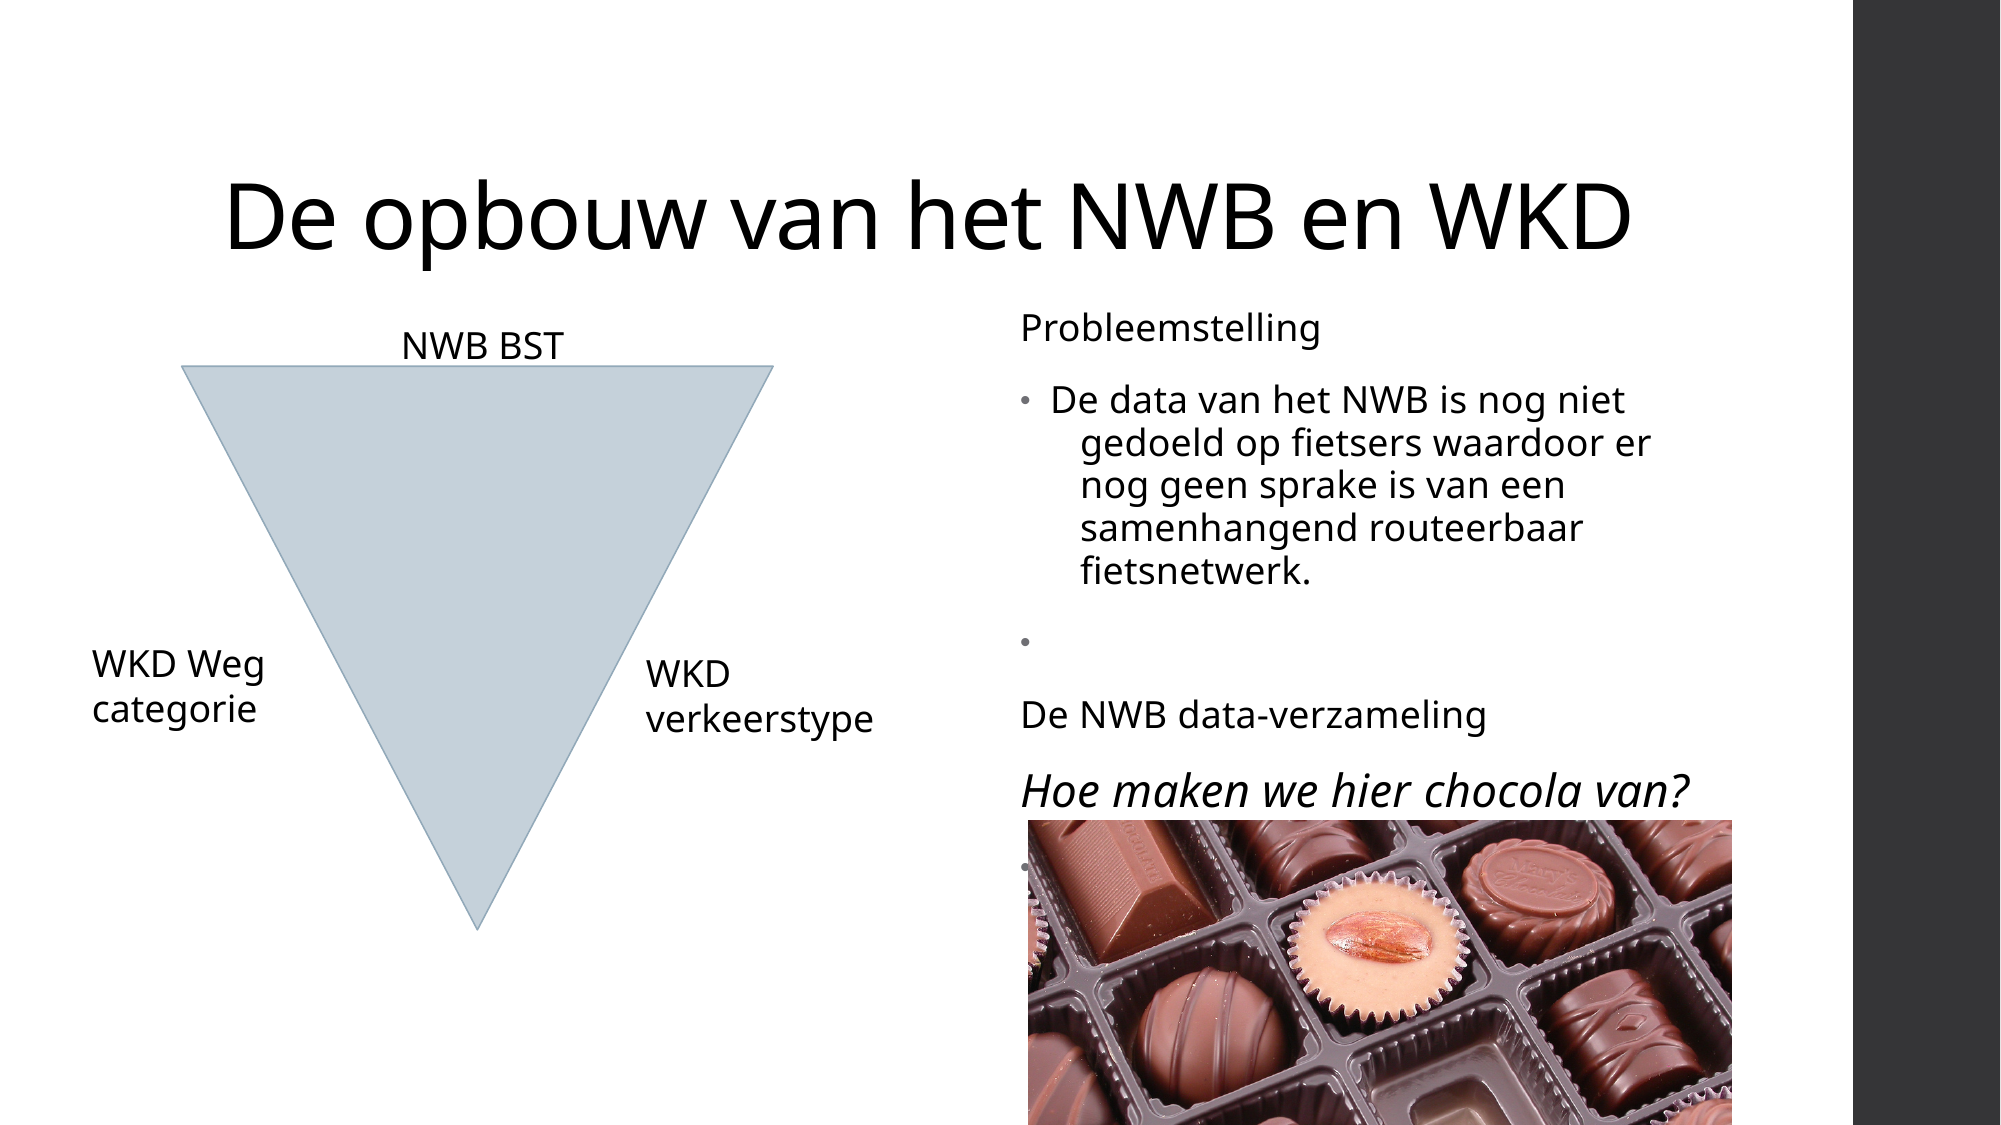

# De opbouw van het NWB en WKD
Probleemstelling
De data van het NWB is nog niet gedoeld op fietsers waardoor er nog geen sprake is van een samenhangend routeerbaar fietsnetwerk.
De NWB data-verzameling
Hoe maken we hier chocola van?
 NWB BST
WKD Weg
categorie
WKD verkeerstype